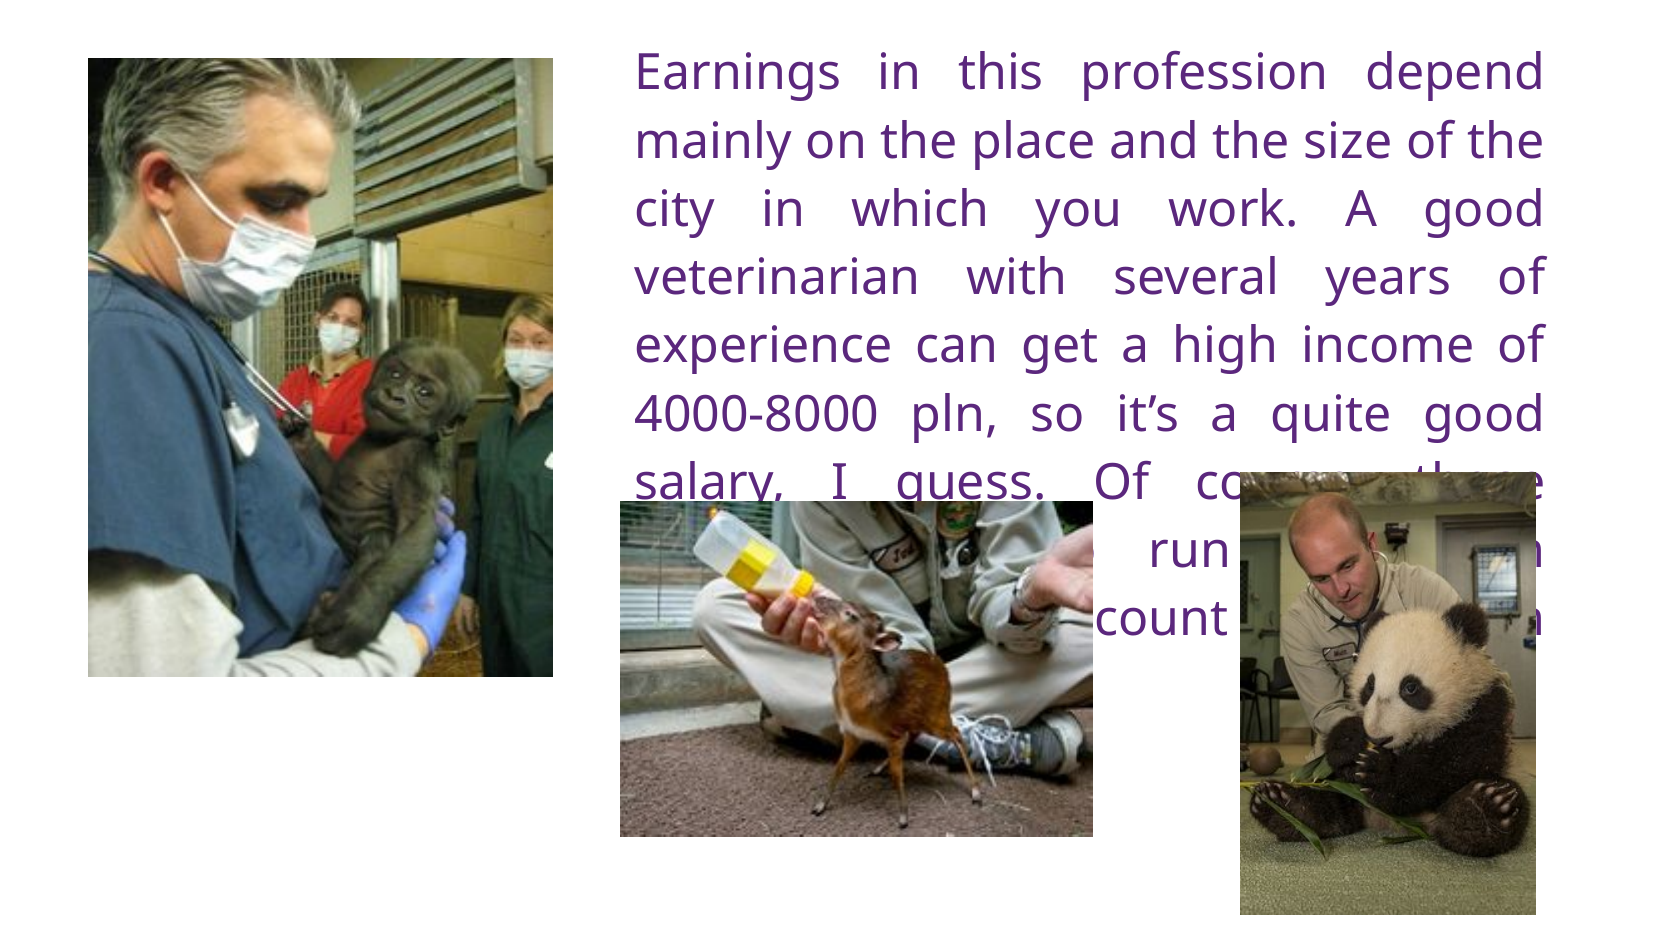

Earnings in this profession depend mainly on the place and the size of the city in which you work. A good veterinarian with several years of experience can get a high income of 4000-8000 pln, so it’s a quite good salary, I guess. Of course, those veterinarians who run their own private clinic can count on a much higher payment.